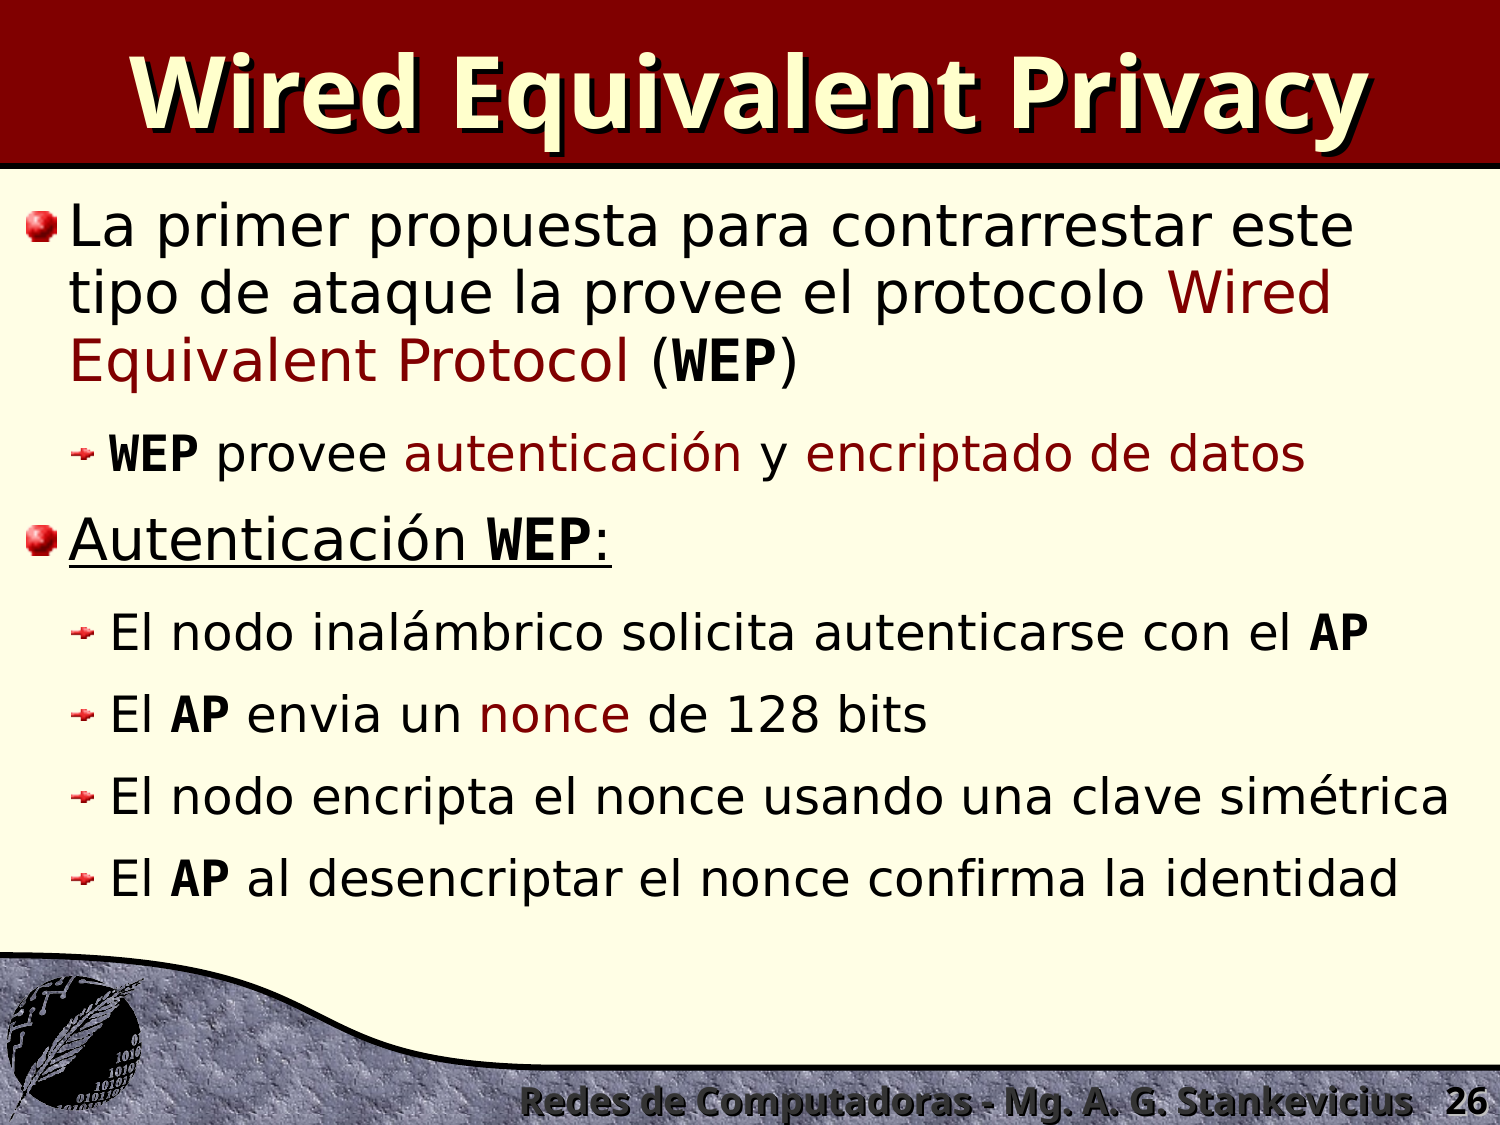

# Wired Equivalent Privacy
La primer propuesta para contrarrestar este tipo de ataque la provee el protocolo Wired Equivalent Protocol (WEP)
WEP provee autenticación y encriptado de datos
Autenticación WEP:
El nodo inalámbrico solicita autenticarse con el AP
El AP envia un nonce de 128 bits
El nodo encripta el nonce usando una clave simétrica
El AP al desencriptar el nonce confirma la identidad
26